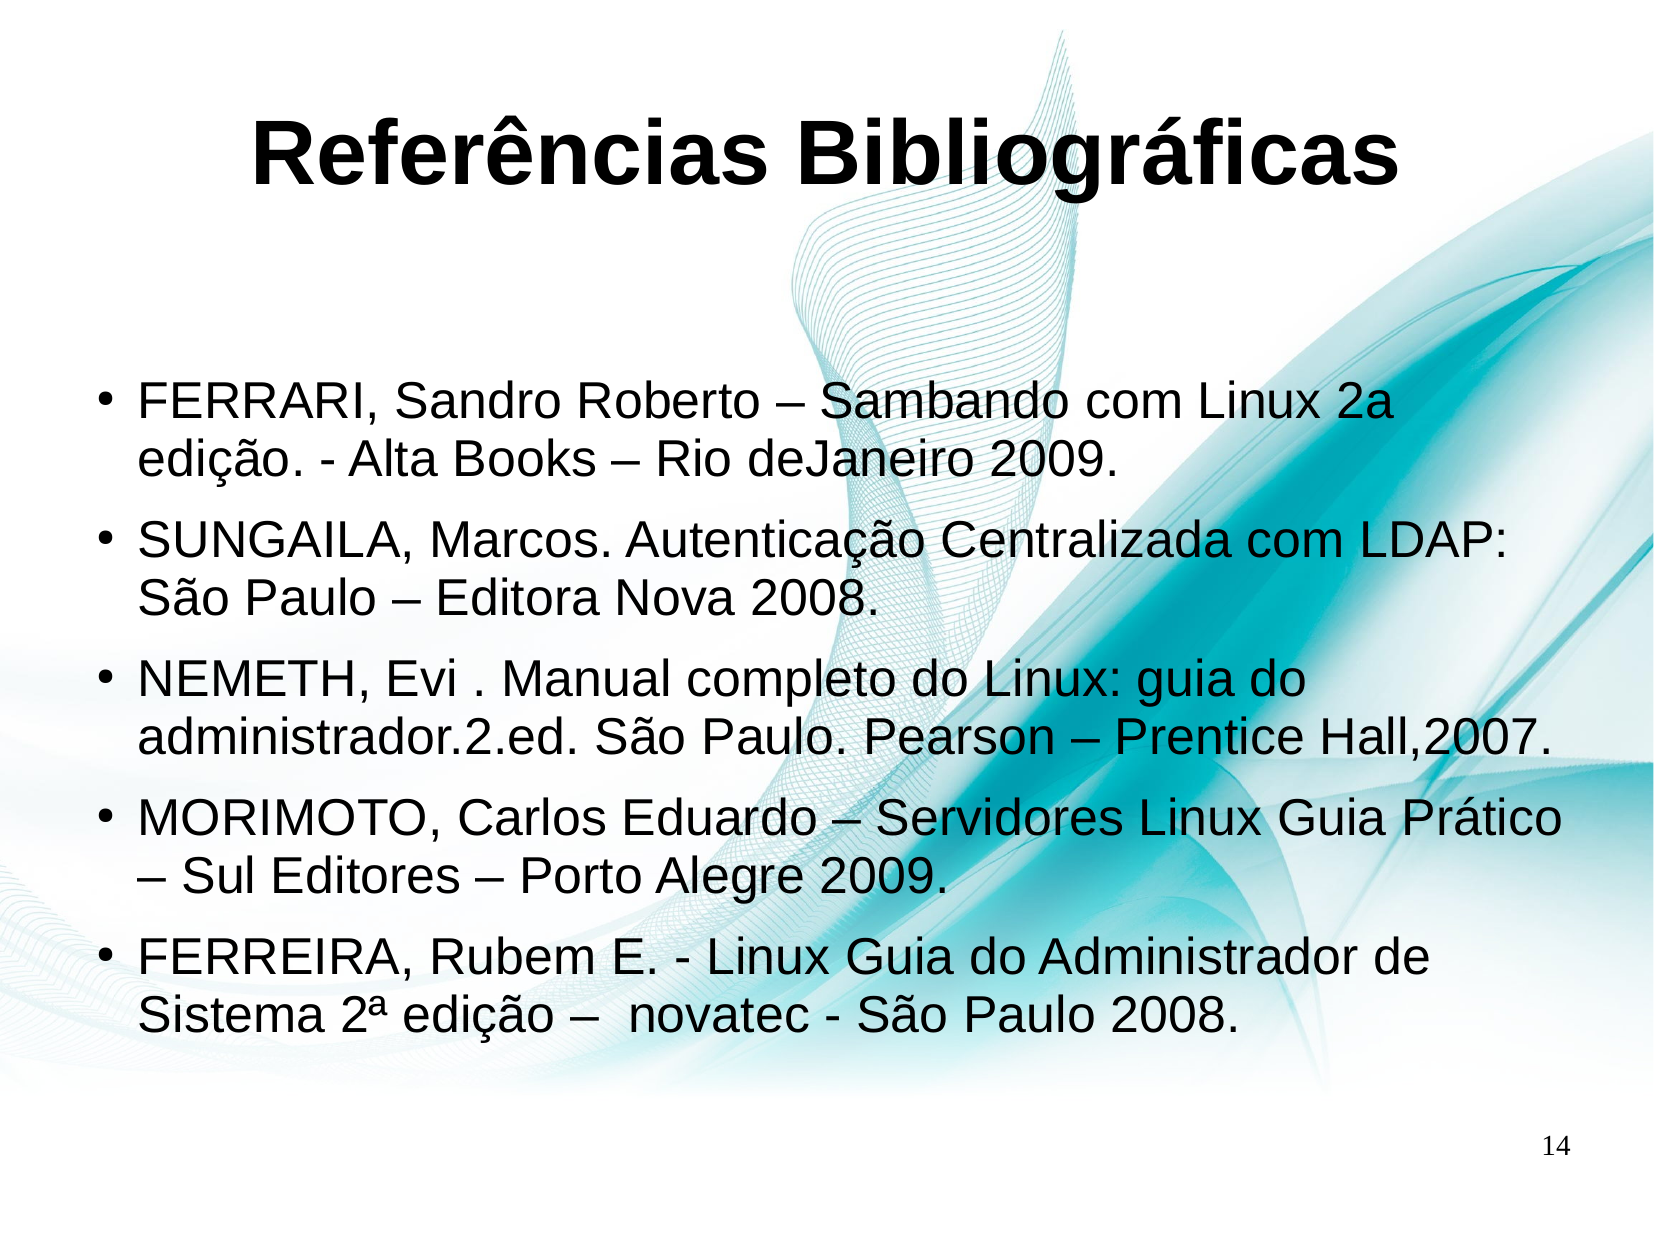

# Referências Bibliográficas
FERRARI, Sandro Roberto – Sambando com Linux 2a edição. - Alta Books – Rio deJaneiro 2009.
SUNGAILA, Marcos. Autenticação Centralizada com LDAP: São Paulo – Editora Nova 2008.
NEMETH, Evi . Manual completo do Linux: guia do administrador.2.ed. São Paulo. Pearson – Prentice Hall,2007.
MORIMOTO, Carlos Eduardo – Servidores Linux Guia Prático – Sul Editores – Porto Alegre 2009.
FERREIRA, Rubem E. - Linux Guia do Administrador de Sistema 2ª edição – novatec - São Paulo 2008.
14